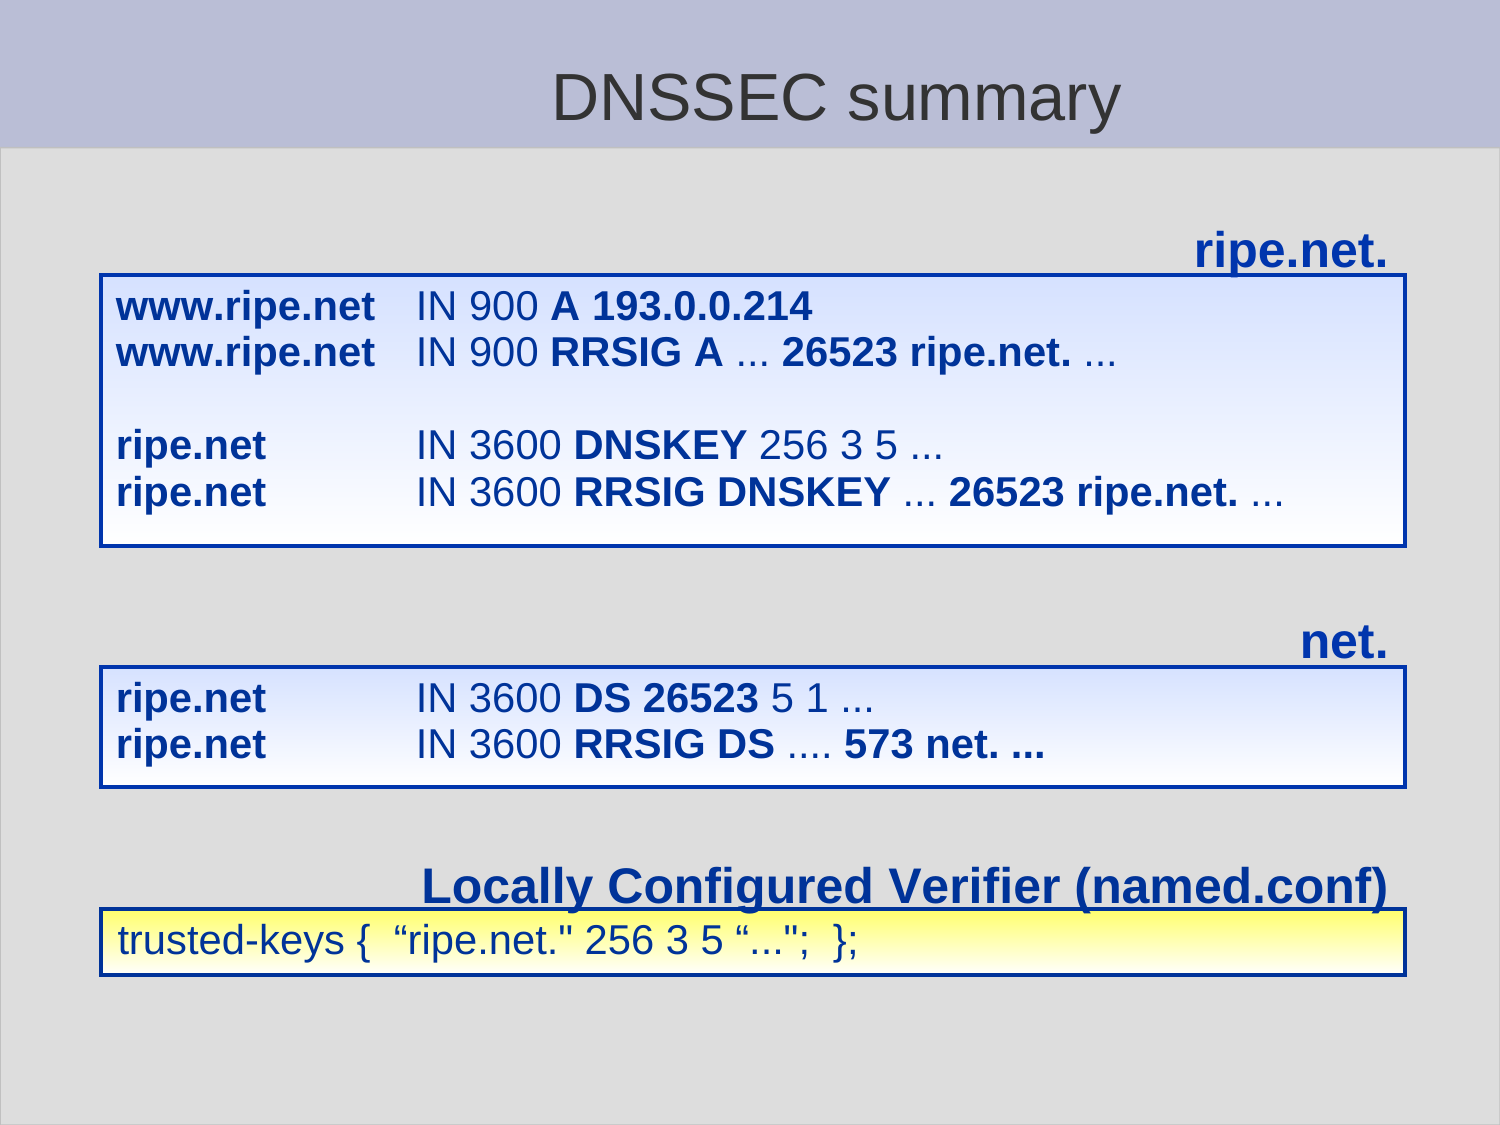

# DNSSEC summary
ripe.net.
www.ripe.net 	IN 900 A 193.0.0.214
www.ripe.net 	IN 900 RRSIG A ... 26523 ripe.net. ...
ripe.net 	IN 3600 DNSKEY 256 3 5 ...
ripe.net 	IN 3600 RRSIG DNSKEY ... 26523 ripe.net. ...
net.
ripe.net	IN 3600 DS 26523 5 1 ...
ripe.net	IN 3600 RRSIG DS .... 573 net. ...
Locally Configured Verifier (named.conf)‏
trusted-keys { “ripe.net." 256 3 5 “..."; };